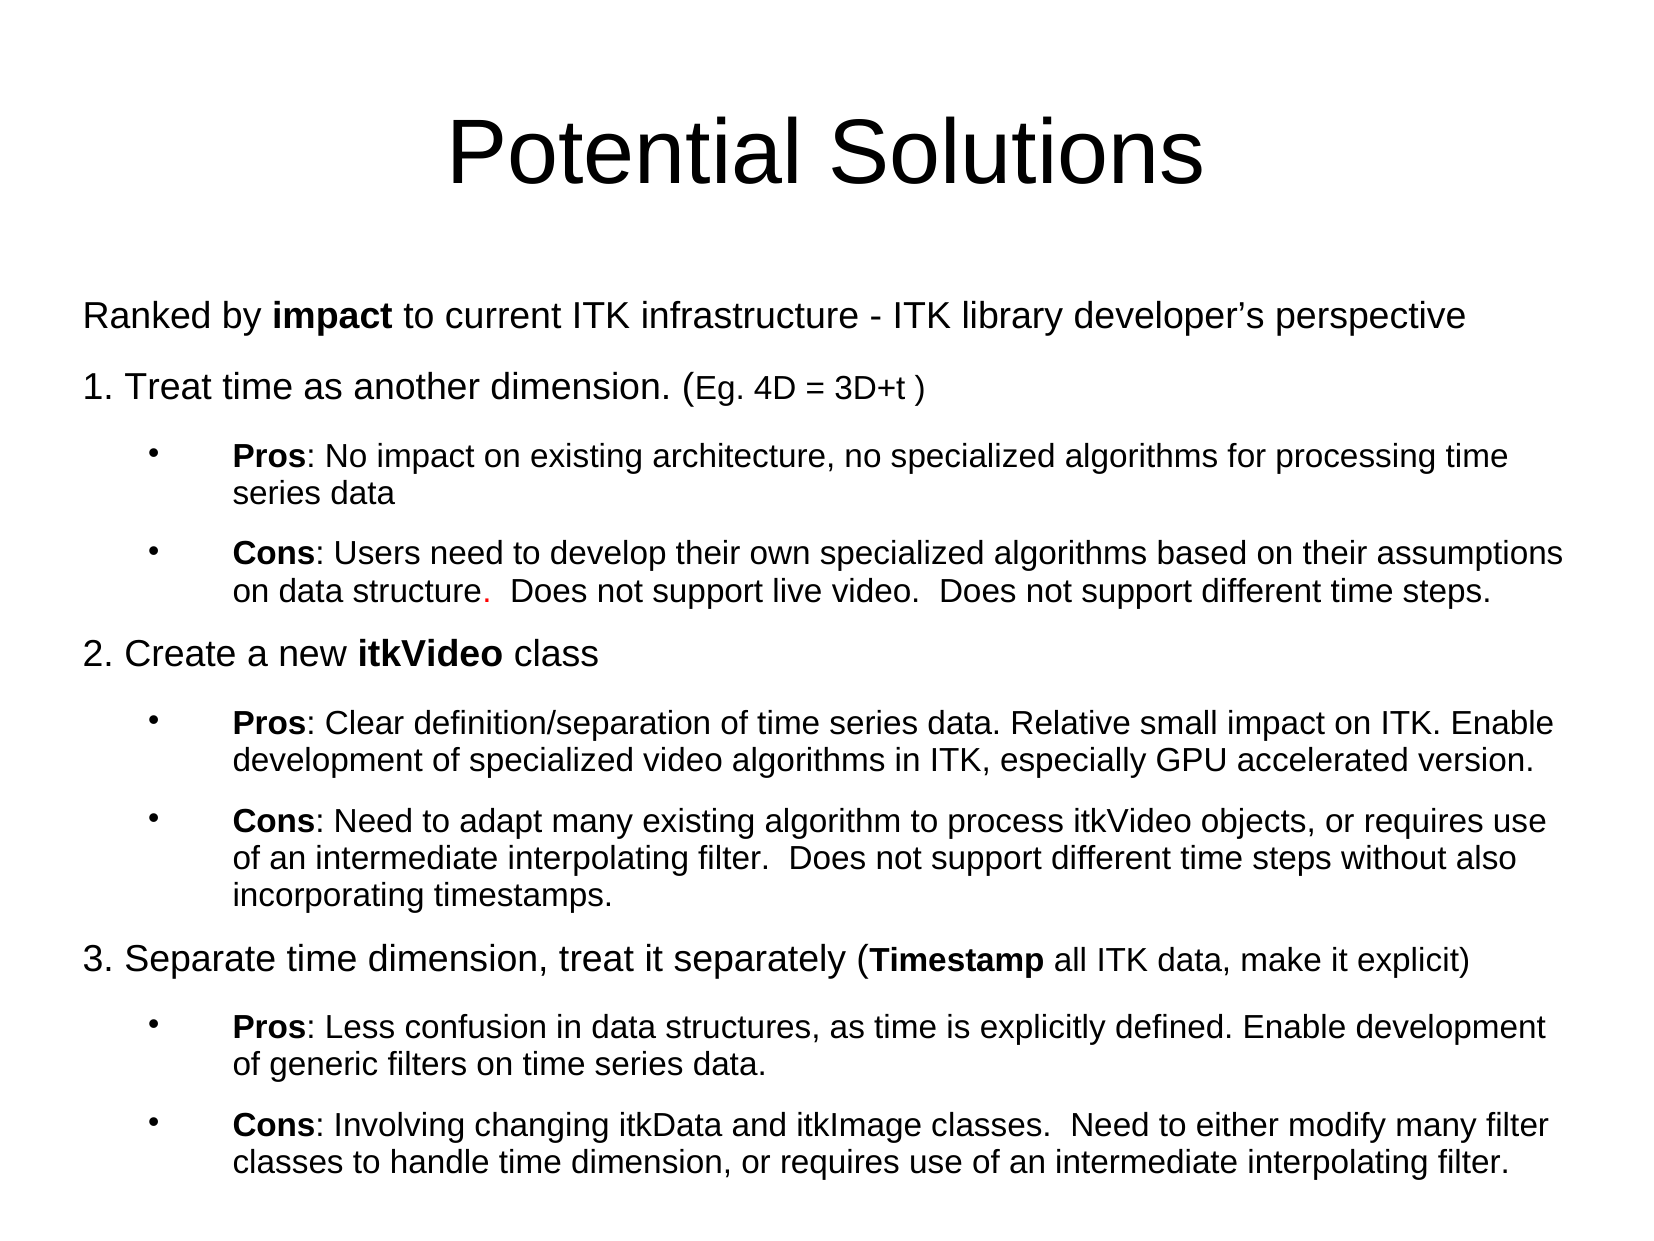

Potential Solutions
Ranked by impact to current ITK infrastructure - ITK library developer’s perspective
1. Treat time as another dimension. (Eg. 4D = 3D+t )
Pros: No impact on existing architecture, no specialized algorithms for processing time series data
Cons: Users need to develop their own specialized algorithms based on their assumptions on data structure. Does not support live video. Does not support different time steps.
2. Create a new itkVideo class
Pros: Clear definition/separation of time series data. Relative small impact on ITK. Enable development of specialized video algorithms in ITK, especially GPU accelerated version.
Cons: Need to adapt many existing algorithm to process itkVideo objects, or requires use of an intermediate interpolating filter. Does not support different time steps without also incorporating timestamps.
3. Separate time dimension, treat it separately (Timestamp all ITK data, make it explicit)
Pros: Less confusion in data structures, as time is explicitly defined. Enable development of generic filters on time series data.
Cons: Involving changing itkData and itkImage classes. Need to either modify many filter classes to handle time dimension, or requires use of an intermediate interpolating filter.